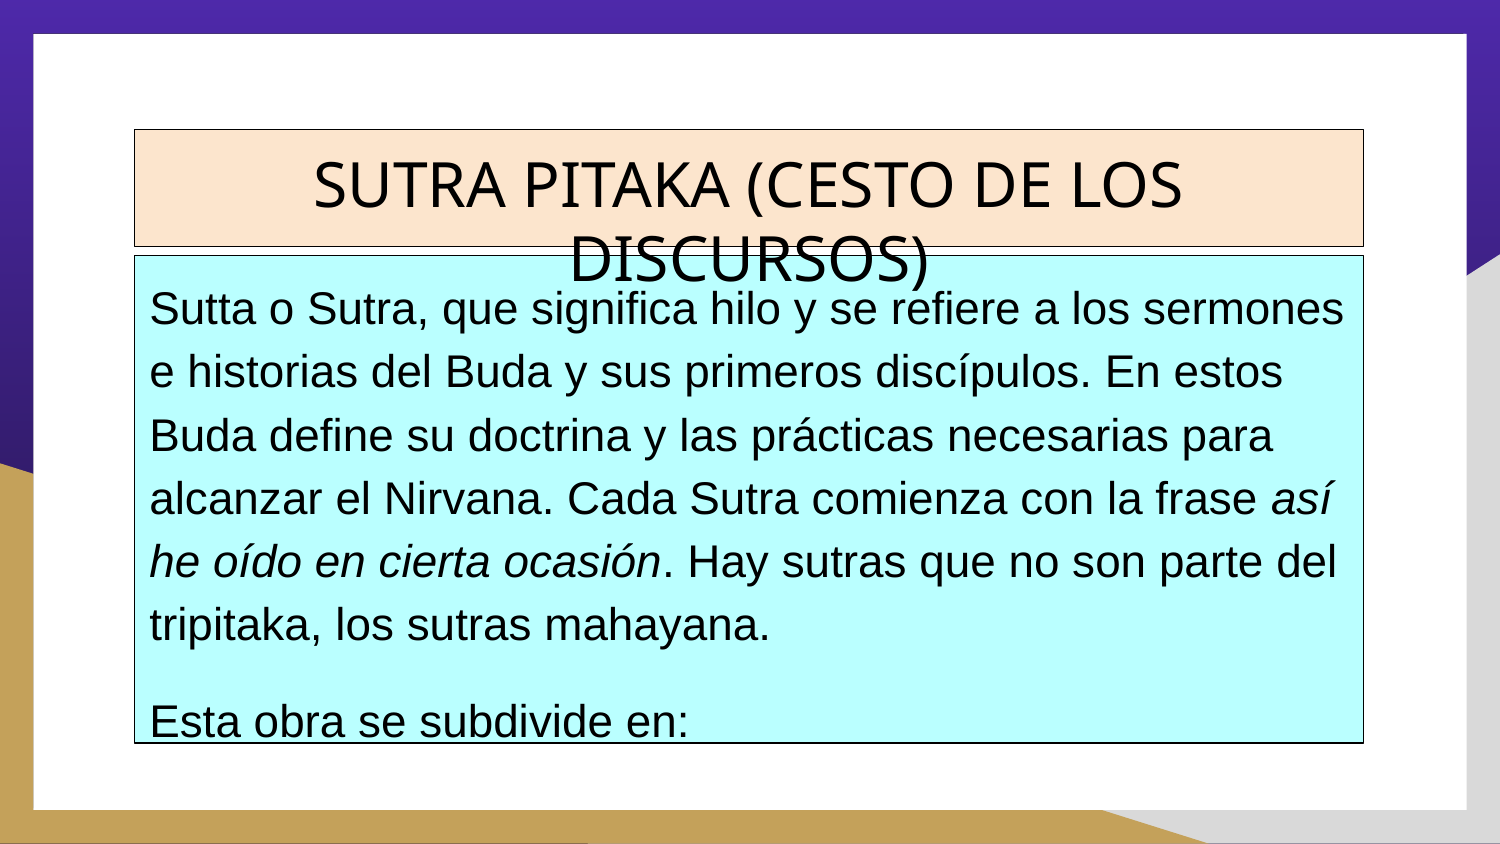

SUTRA PITAKA (CESTO DE LOS DISCURSOS)
# Sutta o Sutra, que significa hilo y se refiere a los sermones e historias del Buda y sus primeros discípulos. En estos Buda define su doctrina y las prácticas necesarias para alcanzar el Nirvana. Cada Sutra comienza con la frase así he oído en cierta ocasión. Hay sutras que no son parte del tripitaka, los sutras mahayana.
Esta obra se subdivide en: